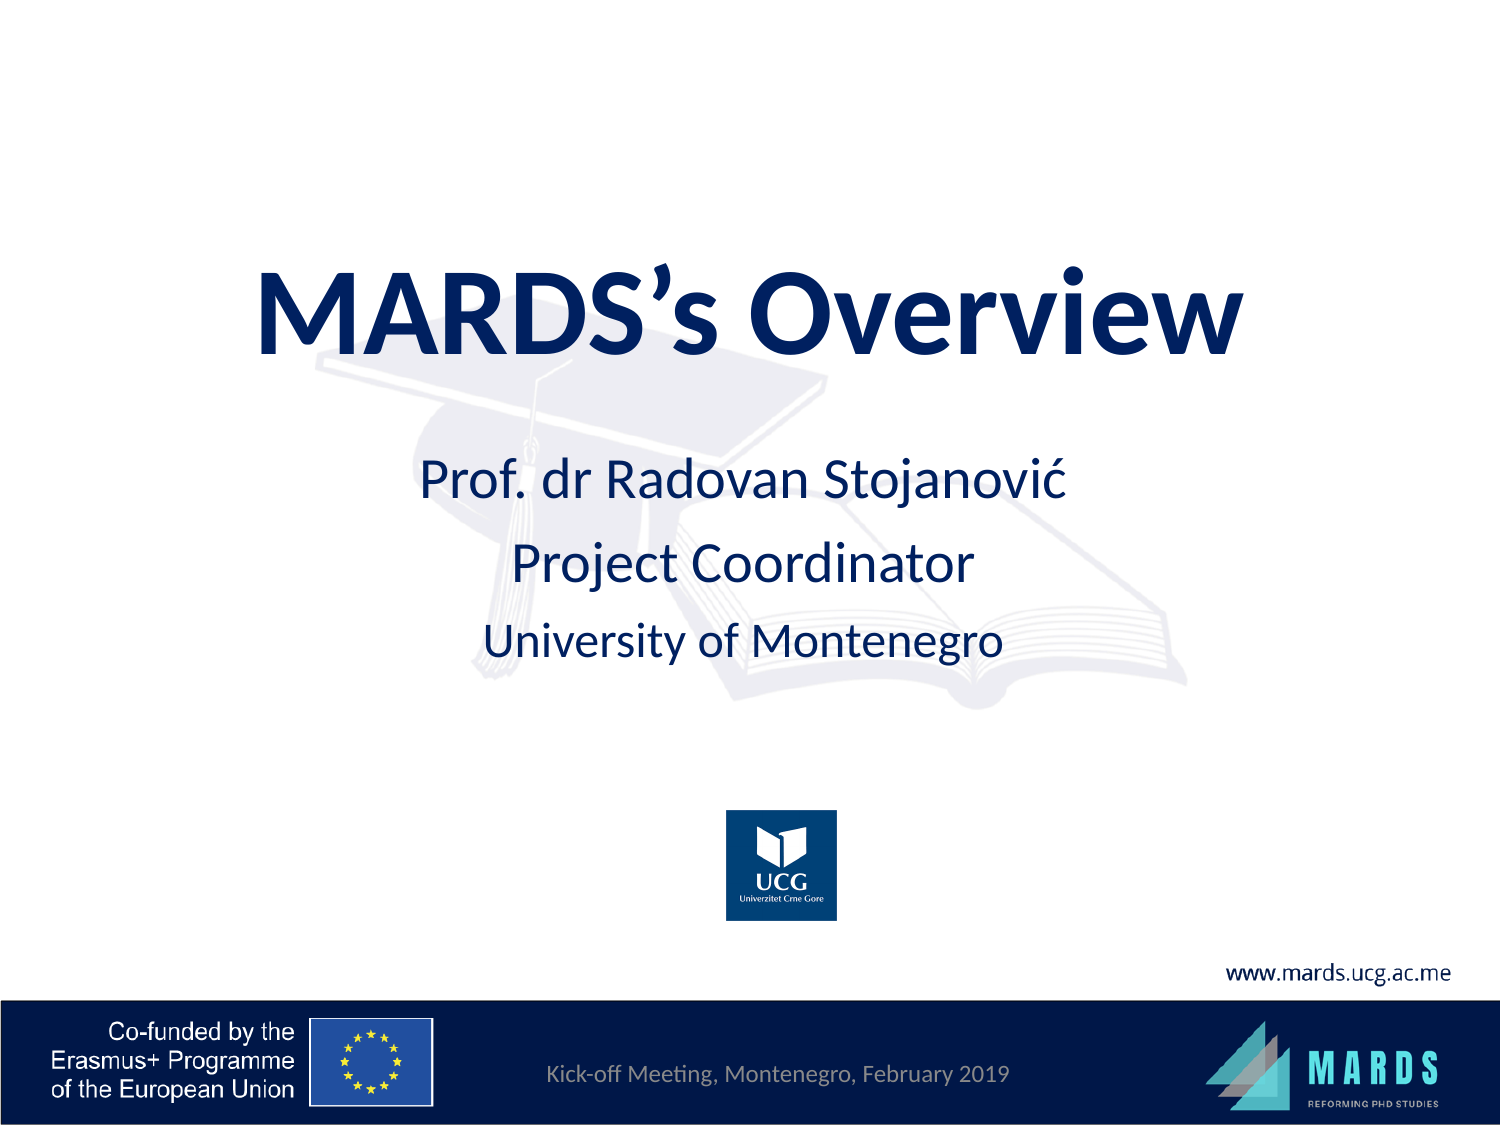

# MARDS’s Overview
Prof. dr Radovan Stojanović
Project Coordinator
University of Montenegro
Kick-off Meeting, Montenegro, February 2019